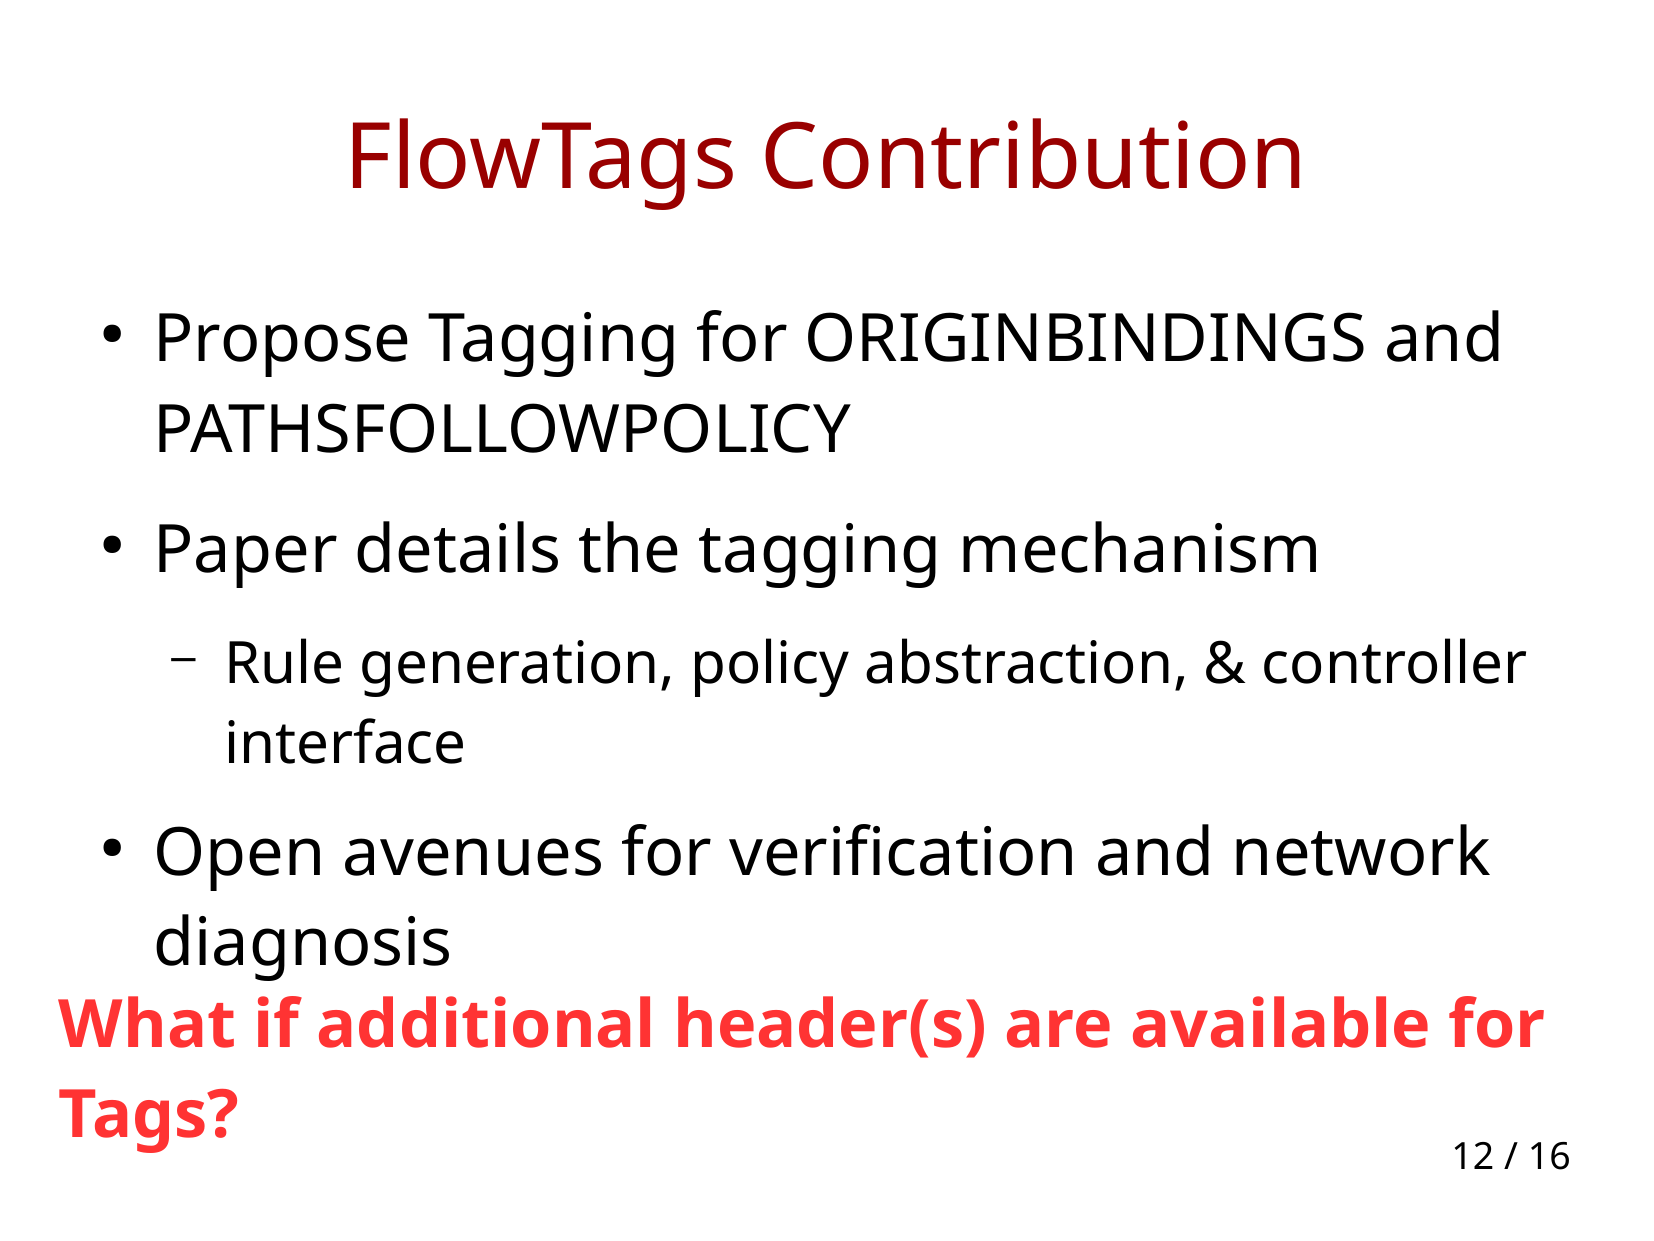

# FlowTags Contribution
Propose Tagging for ORIGINBINDINGS and PATHSFOLLOWPOLICY
Paper details the tagging mechanism
Rule generation, policy abstraction, & controller interface
Open avenues for verification and network diagnosis
What if additional header(s) are available for Tags?
12